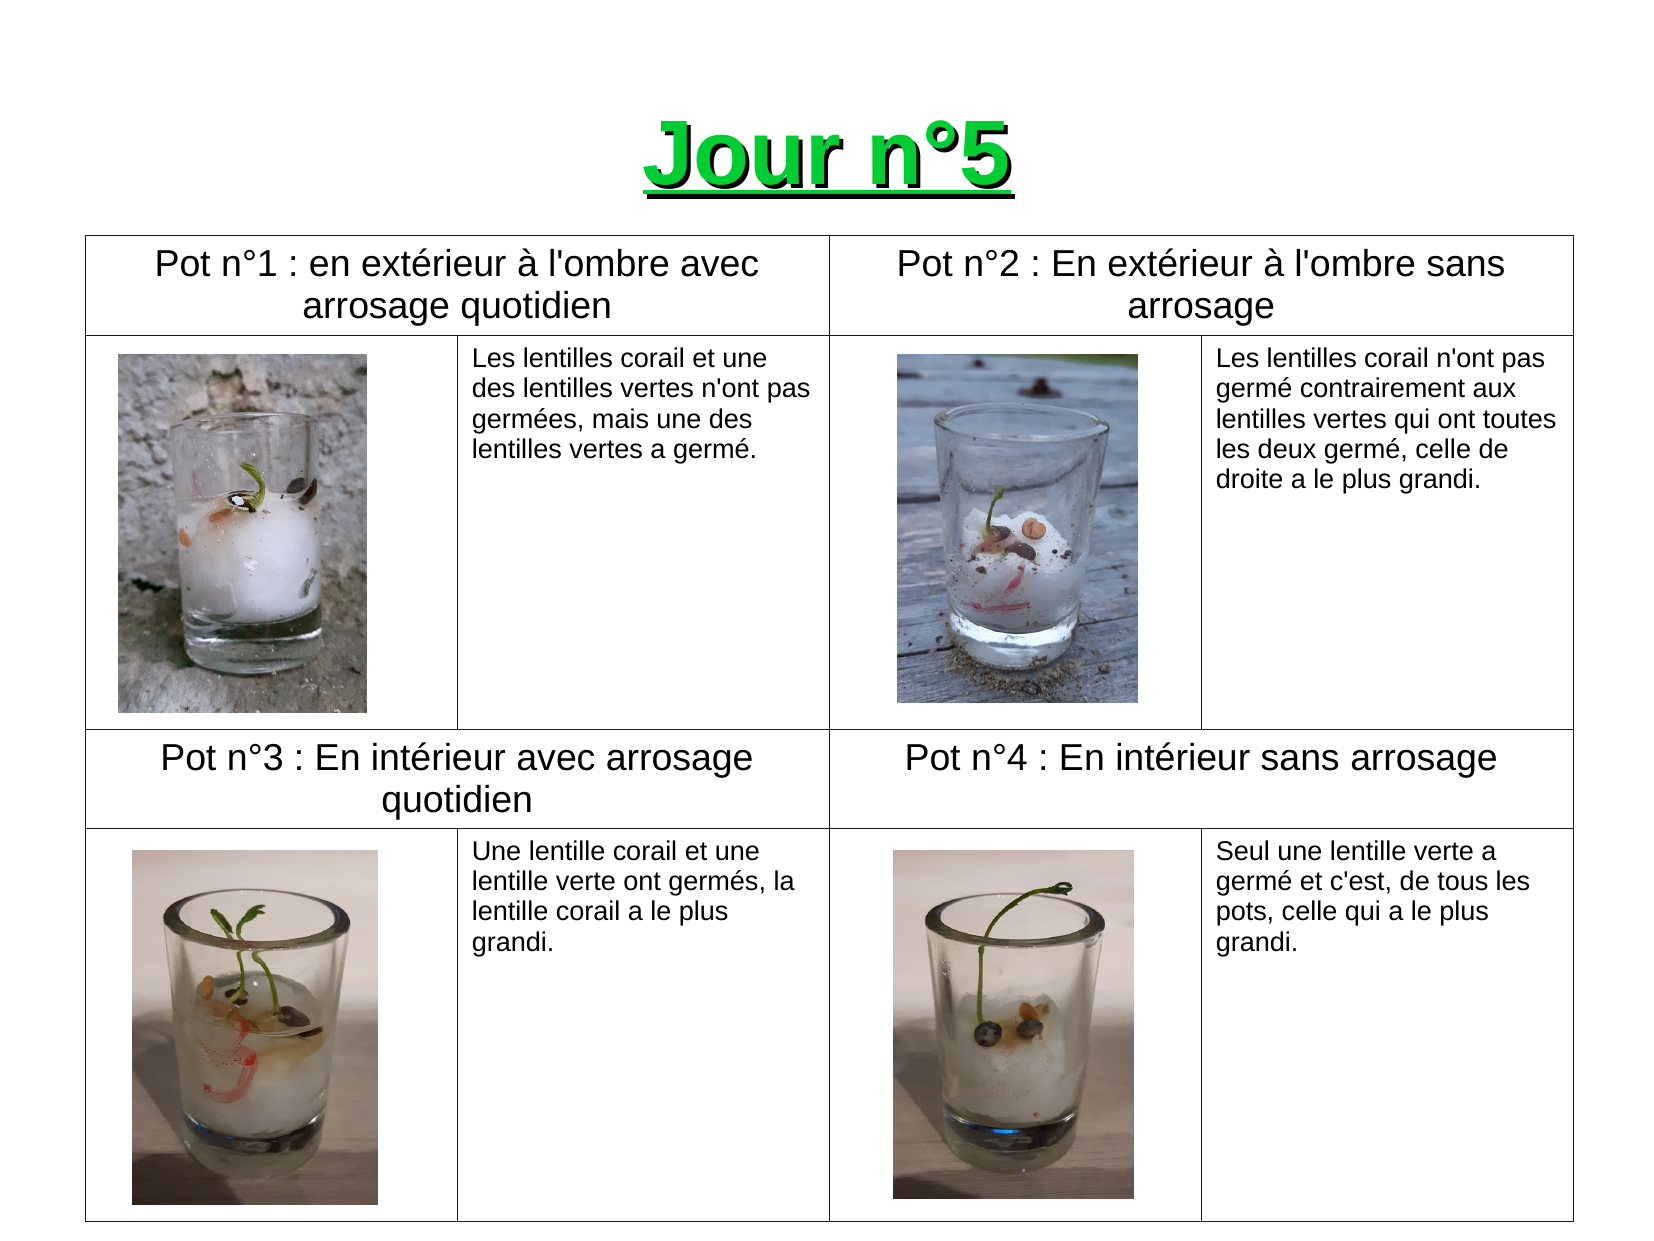

# Jour n°5
| Pot n°1 : en extérieur à l'ombre avec arrosage quotidien | | Pot n°2 : En extérieur à l'ombre sans arrosage | |
| --- | --- | --- | --- |
| | Les lentilles corail et une des lentilles vertes n'ont pas germées, mais une des lentilles vertes a germé. | | Les lentilles corail n'ont pas germé contrairement aux lentilles vertes qui ont toutes les deux germé, celle de droite a le plus grandi. |
| Pot n°3 : En intérieur avec arrosage quotidien | | Pot n°4 : En intérieur sans arrosage | |
| | Une lentille corail et une lentille verte ont germés, la lentille corail a le plus grandi. | | Seul une lentille verte a germé et c'est, de tous les pots, celle qui a le plus grandi. |